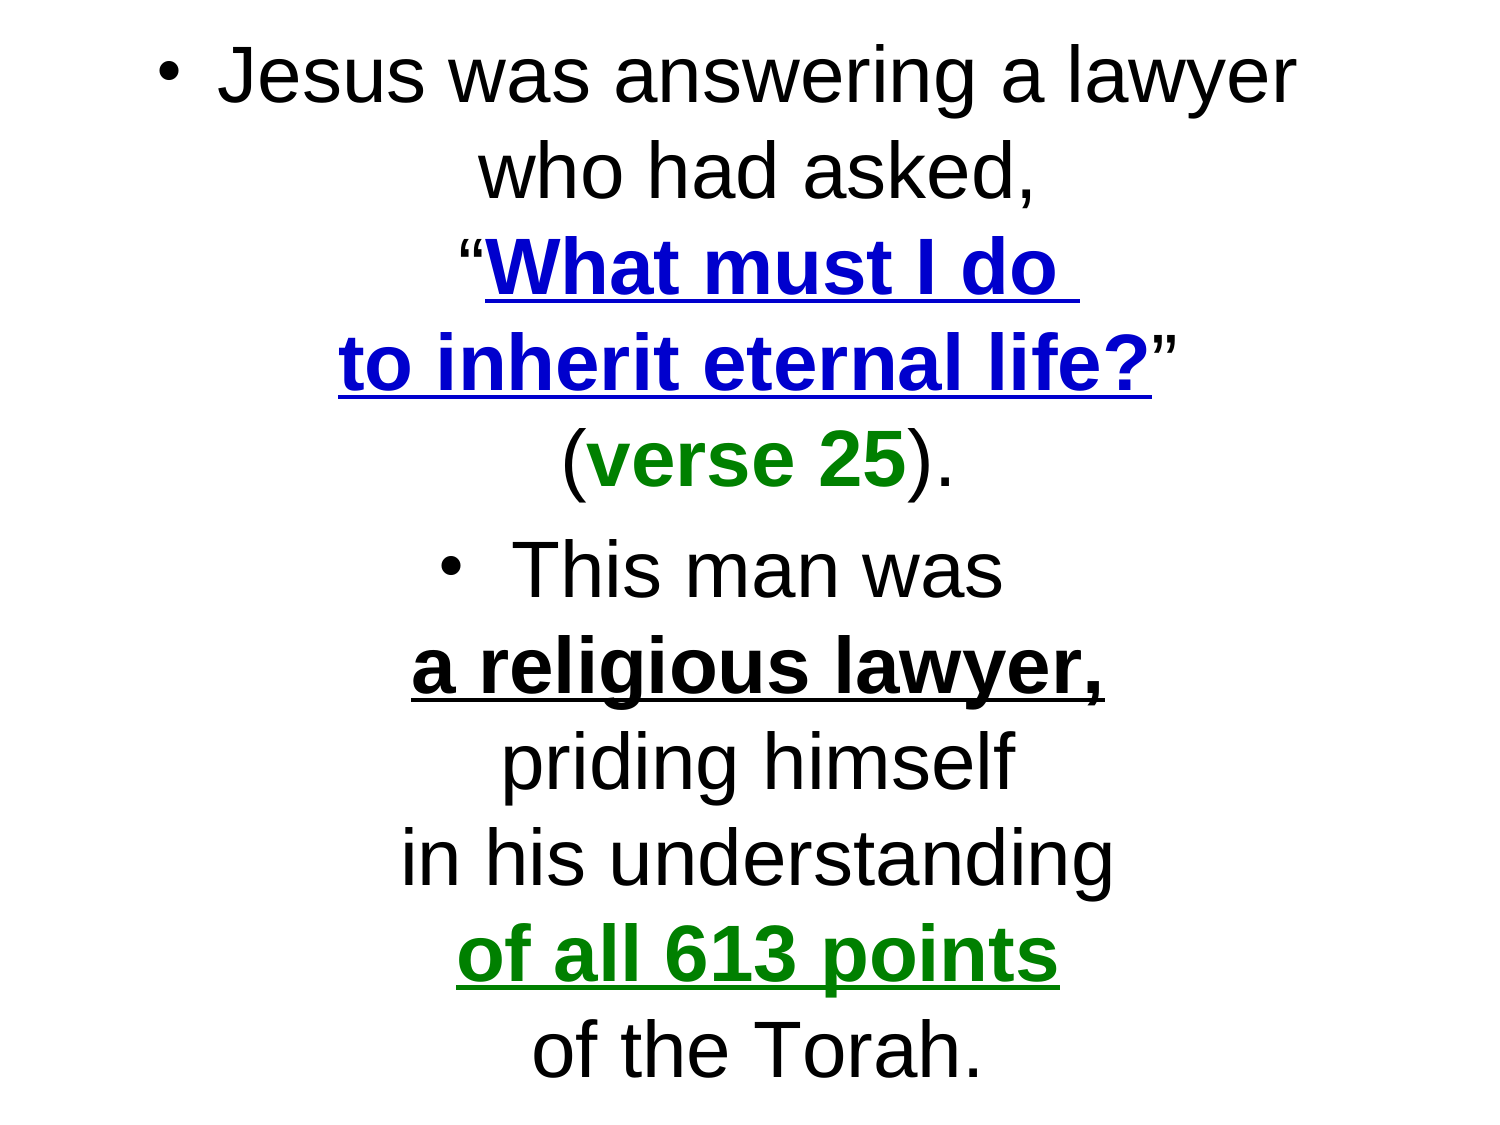

# Jesus was answering a lawyer who had asked, “What must I do to inherit eternal life?” (verse 25).
This man was
a religious lawyer,
priding himself
in his understanding
of all 613 points
of the Torah.
19